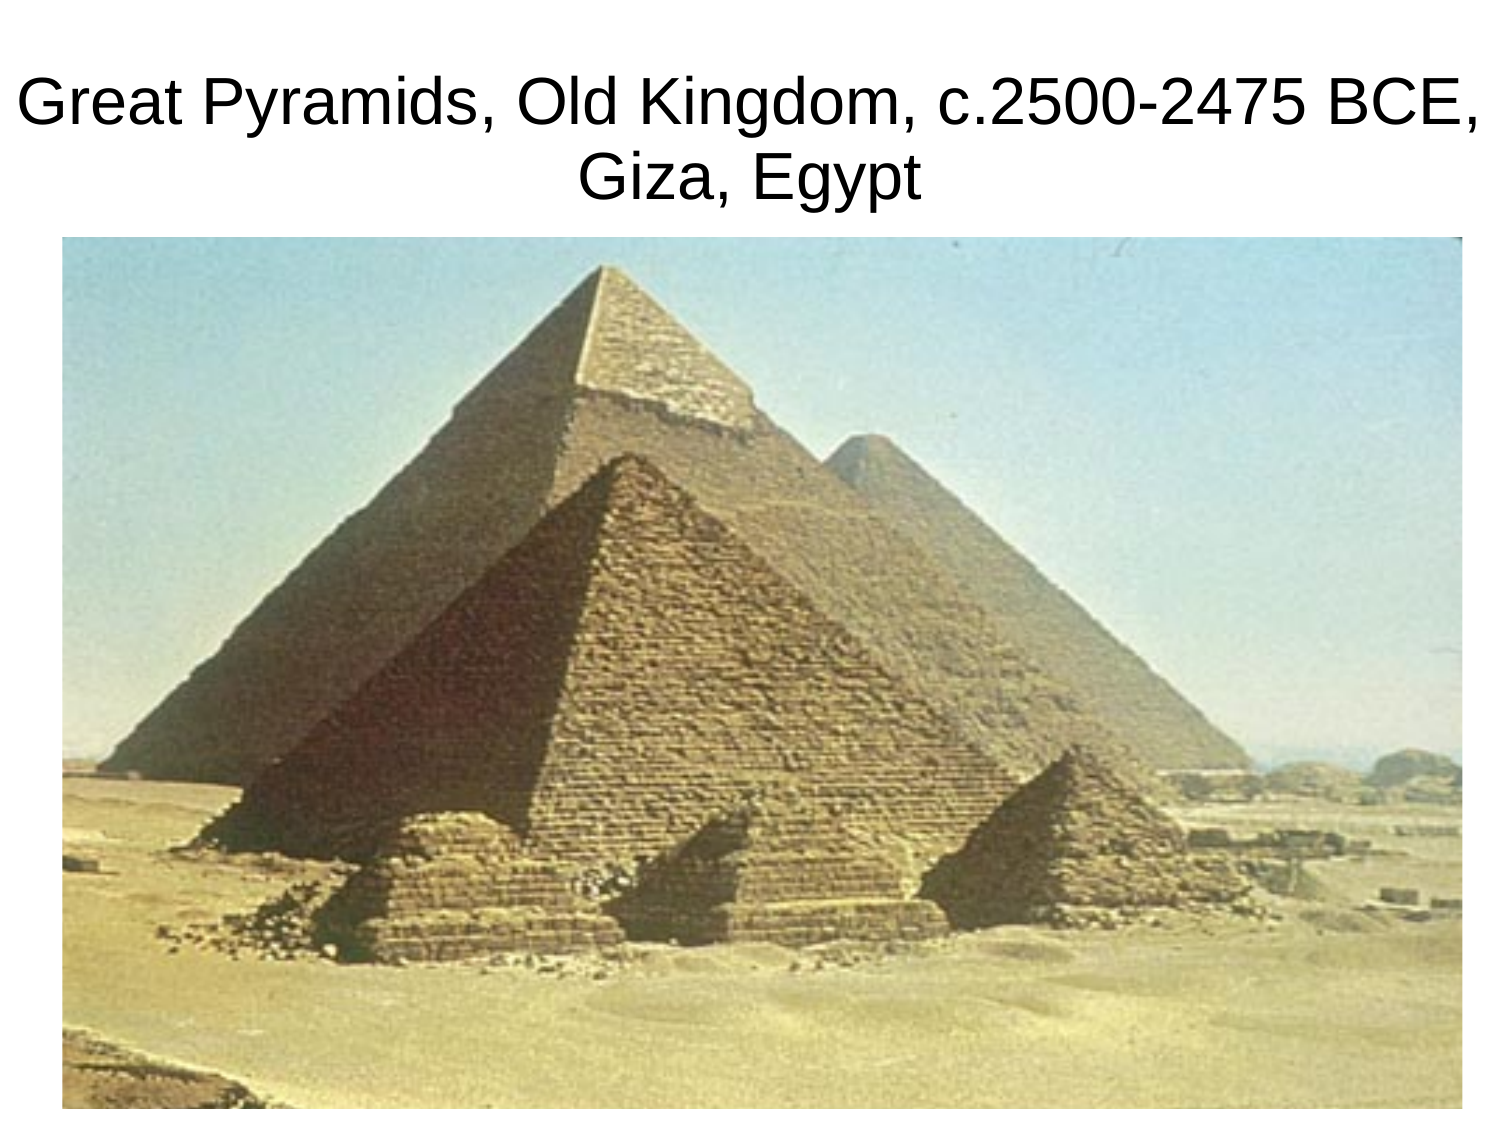

# Great Pyramids, Old Kingdom, c.2500-2475 BCE, Giza, Egypt